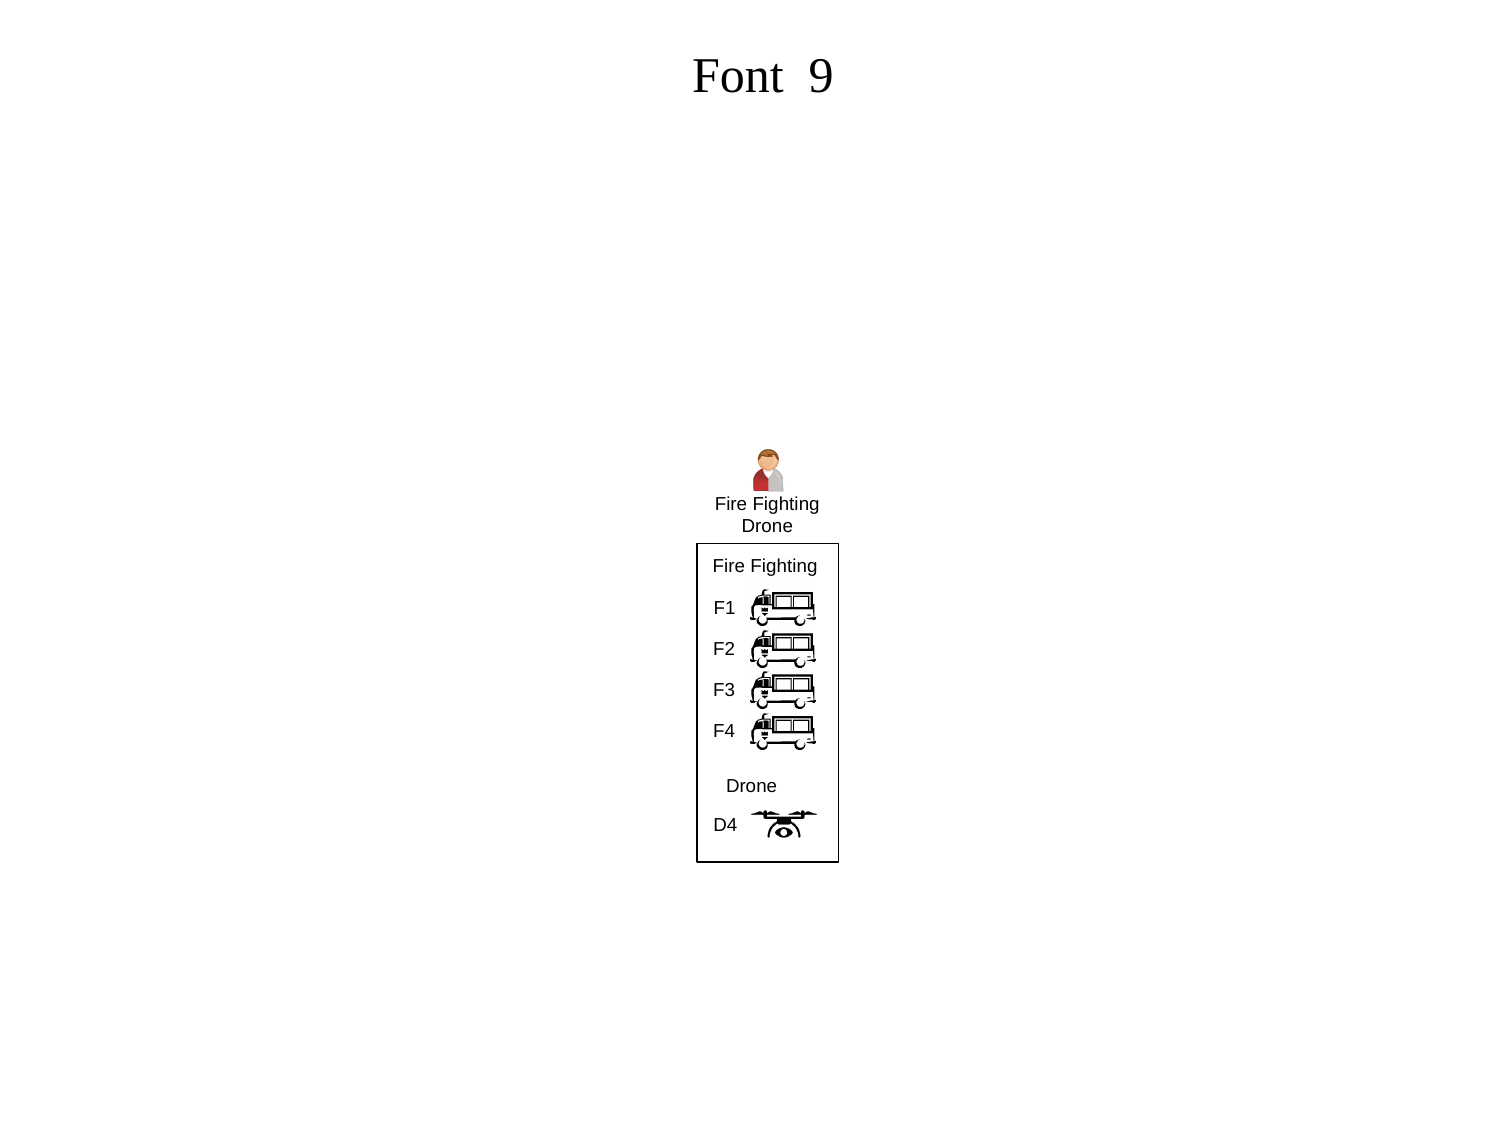

Font 9
Fire Fighting
Drone
Fire Fighting
F1
F2
F3
F4
Drone
D4